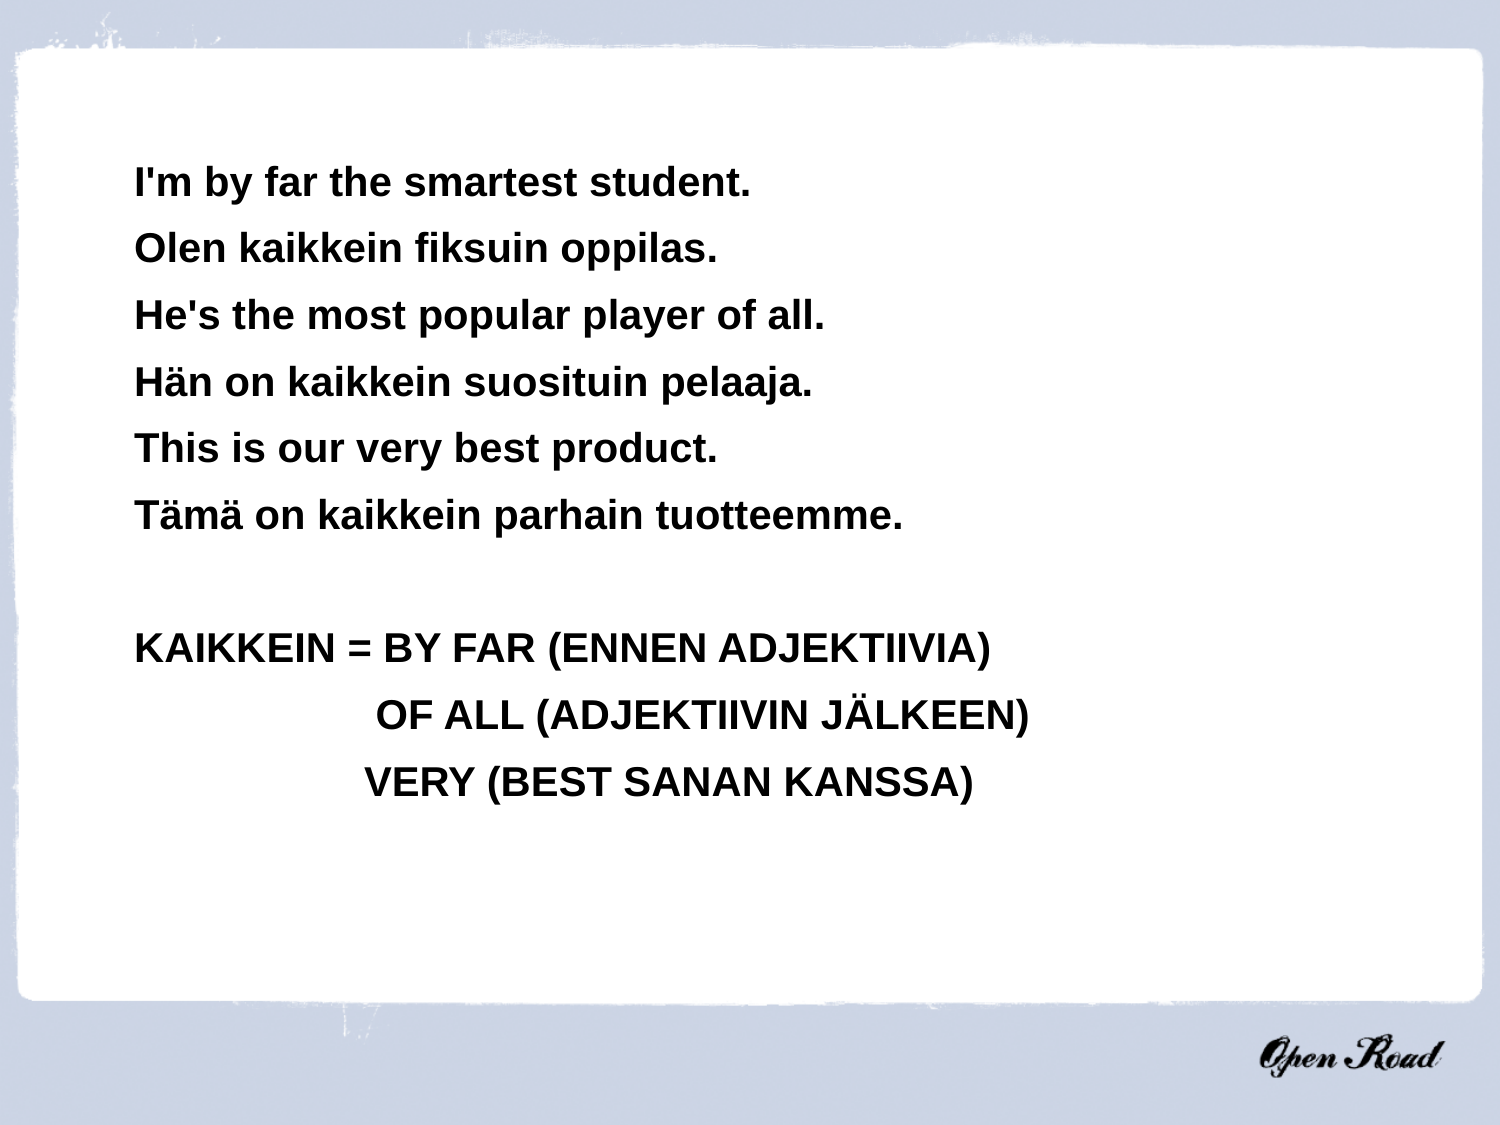

I'm by far the smartest student.
Olen kaikkein fiksuin oppilas.
He's the most popular player of all.
Hän on kaikkein suosituin pelaaja.
This is our very best product.
Tämä on kaikkein parhain tuotteemme.
KAIKKEIN = BY FAR (ENNEN ADJEKTIIVIA)
 OF ALL (ADJEKTIIVIN JÄLKEEN)
 VERY (BEST SANAN KANSSA)